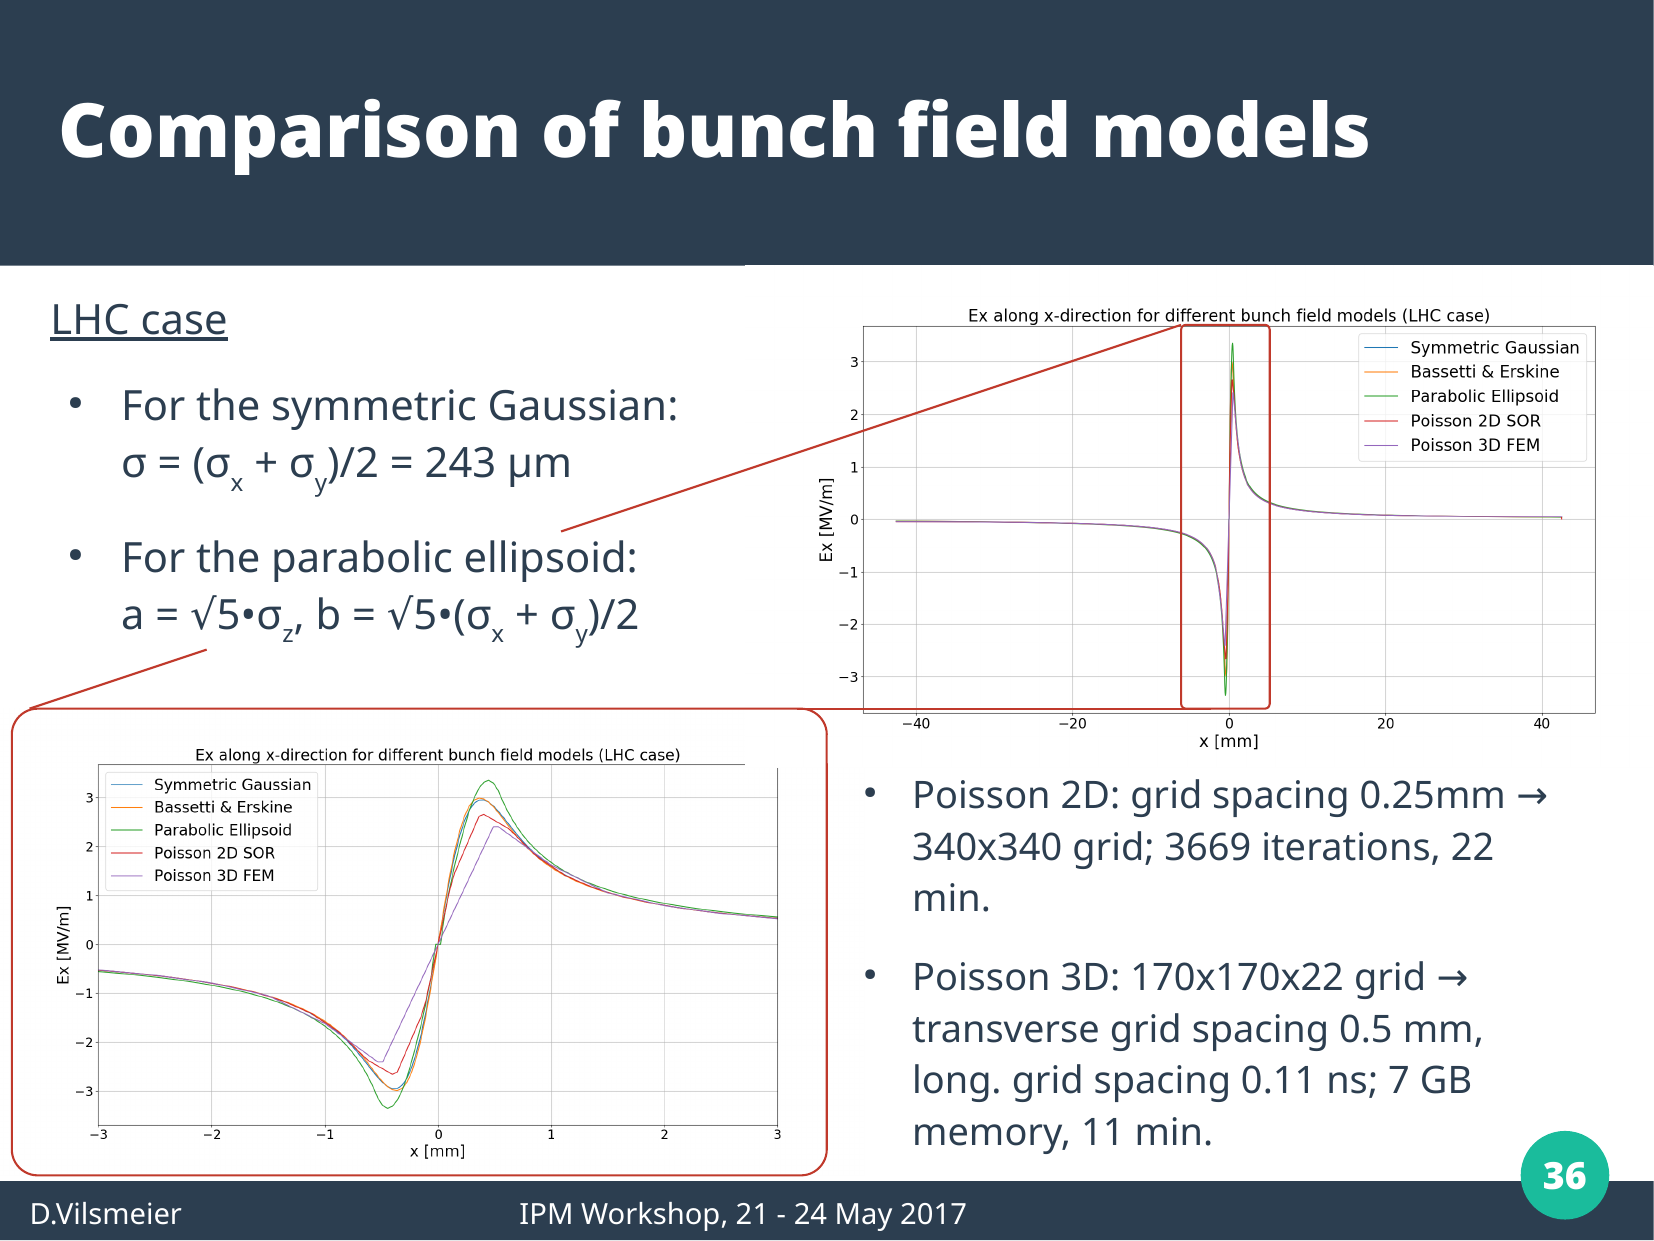

# Comparison of bunch field models
LHC case
For the symmetric Gaussian:
σ = (σx + σy)/2 = 243 μm
For the parabolic ellipsoid:
a = √5•σz, b = √5•(σx + σy)/2
Poisson 2D: grid spacing 0.25mm → 340x340 grid; 3669 iterations, 22 min.
Poisson 3D: 170x170x22 grid → transverse grid spacing 0.5 mm, long. grid spacing 0.11 ns; 7 GB memory, 11 min.
36
D.Vilsmeier IPM Workshop, 21 - 24 May 2017